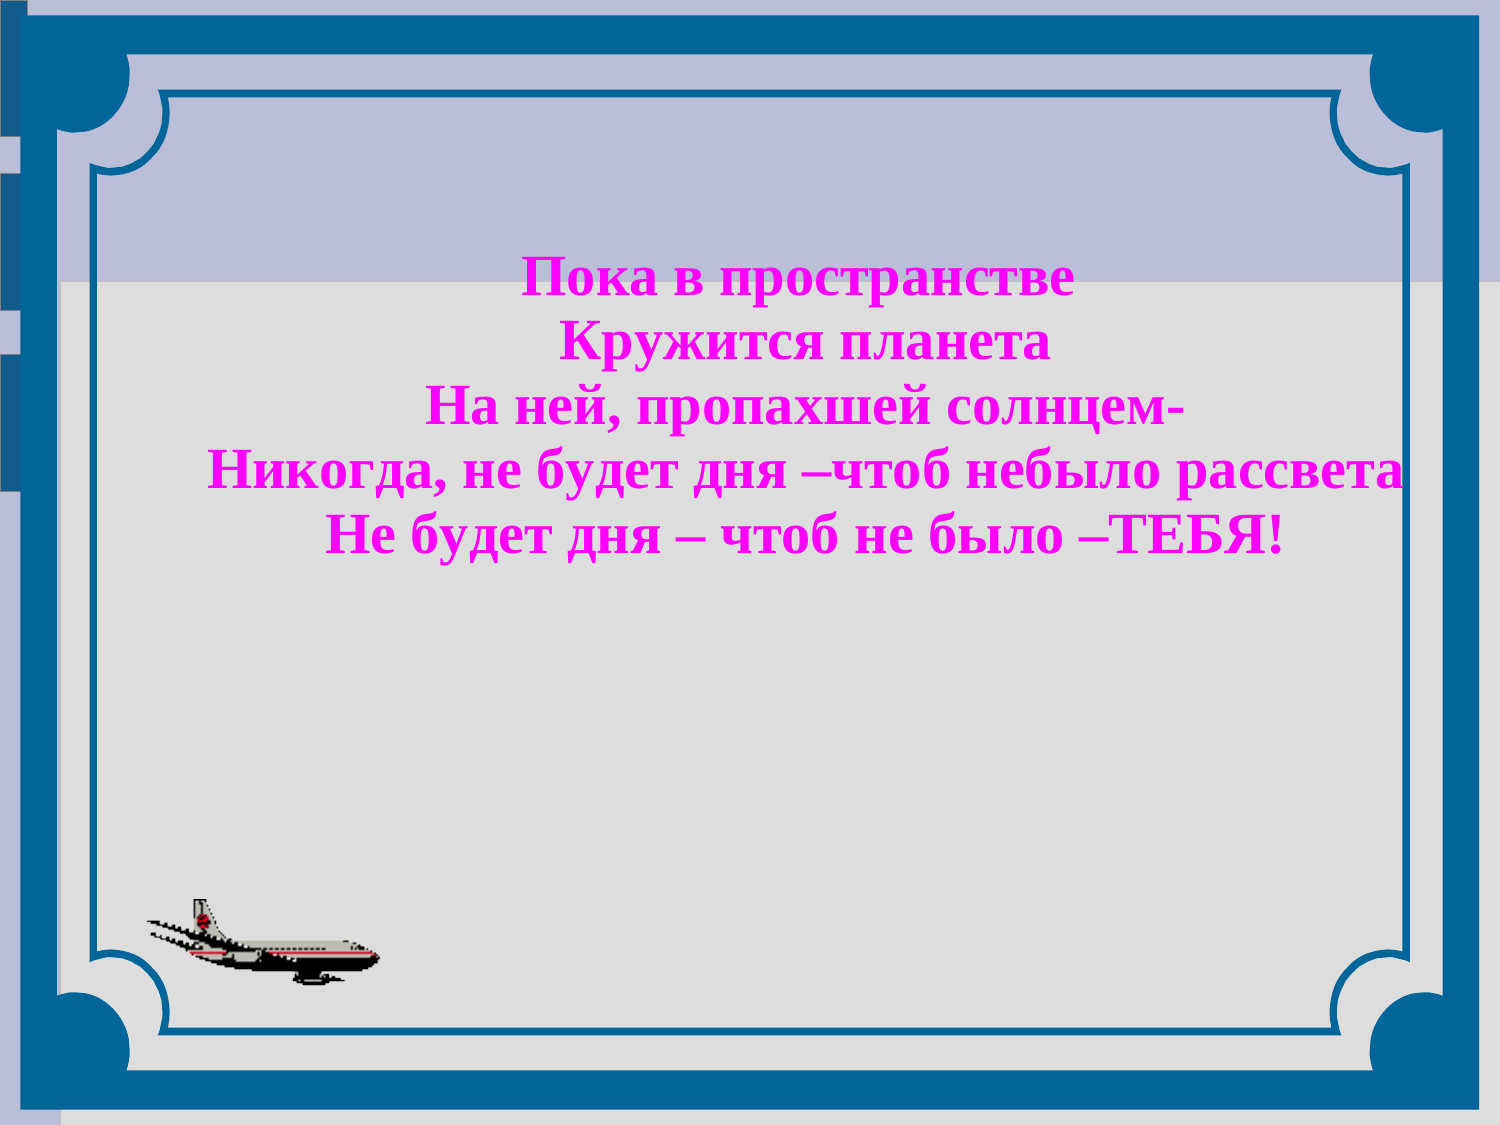

# Пока в пространстве Кружится планета На ней, пропахшей солнцем- Никогда, не будет дня –чтоб небыло рассвета Не будет дня – чтоб не было –ТЕБЯ!